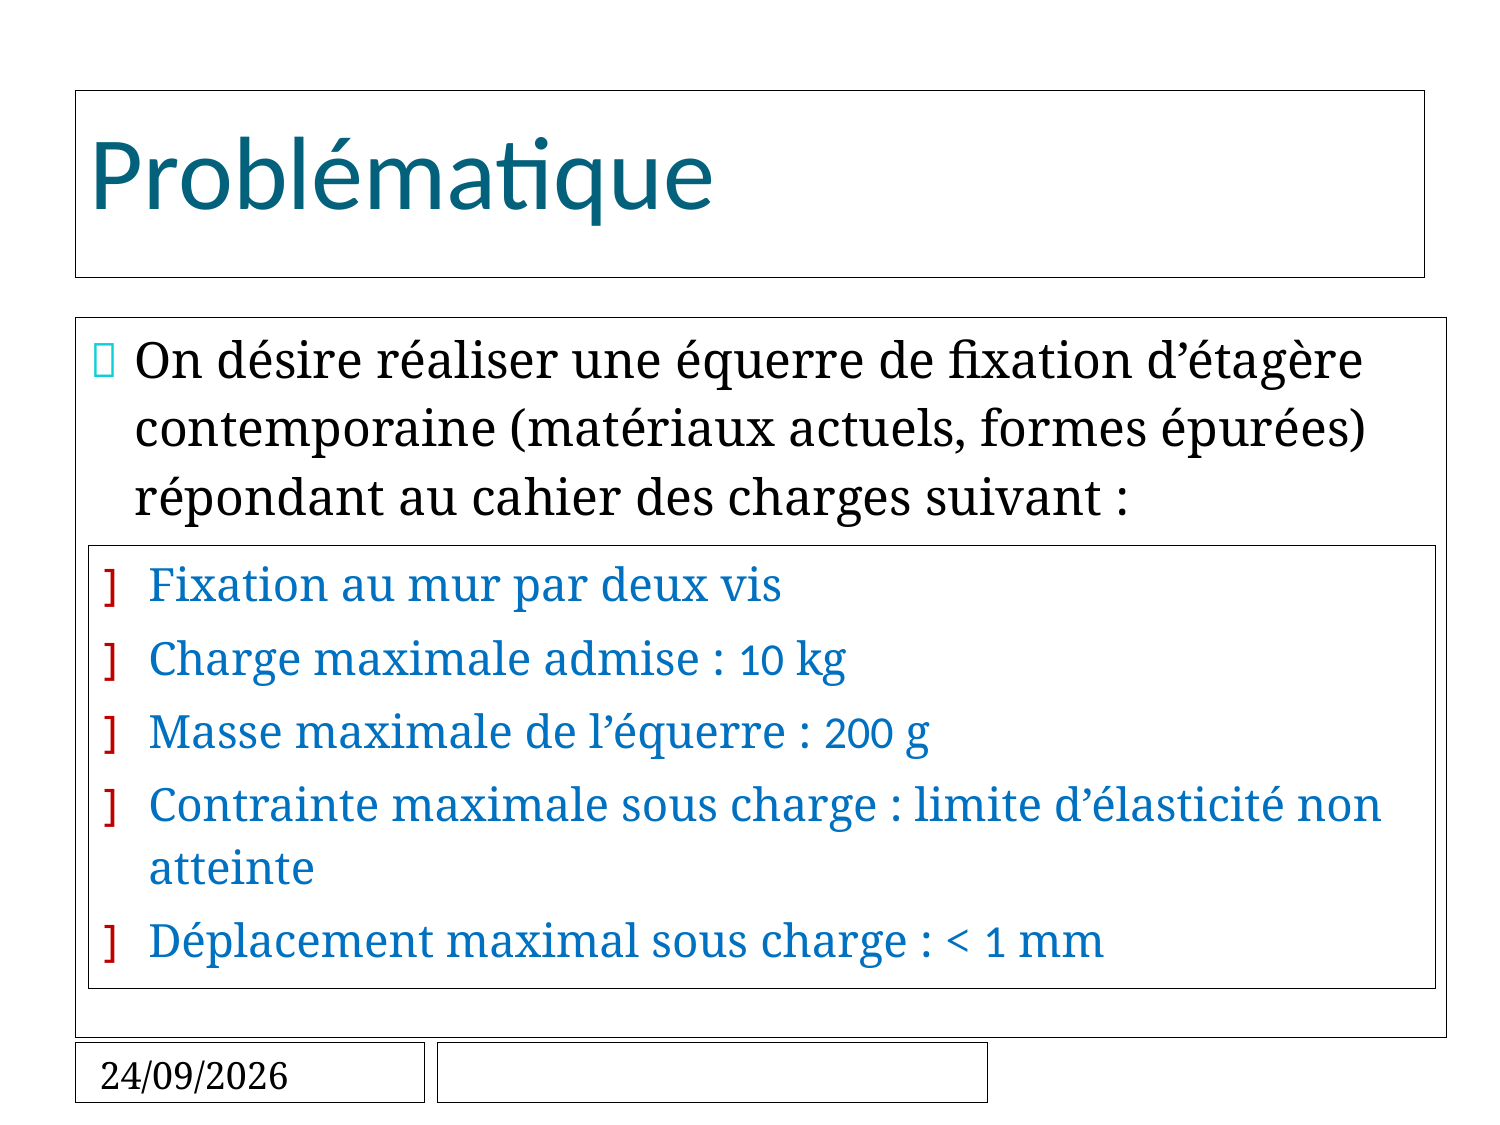

# Problématique
On désire réaliser une équerre de fixation d’étagère contemporaine (matériaux actuels, formes épurées) répondant au cahier des charges suivant :
Fixation au mur par deux vis
Charge maximale admise : 10 kg
Masse maximale de l’équerre : 200 g
Contrainte maximale sous charge : limite d’élasticité non atteinte
Déplacement maximal sous charge : < 1 mm